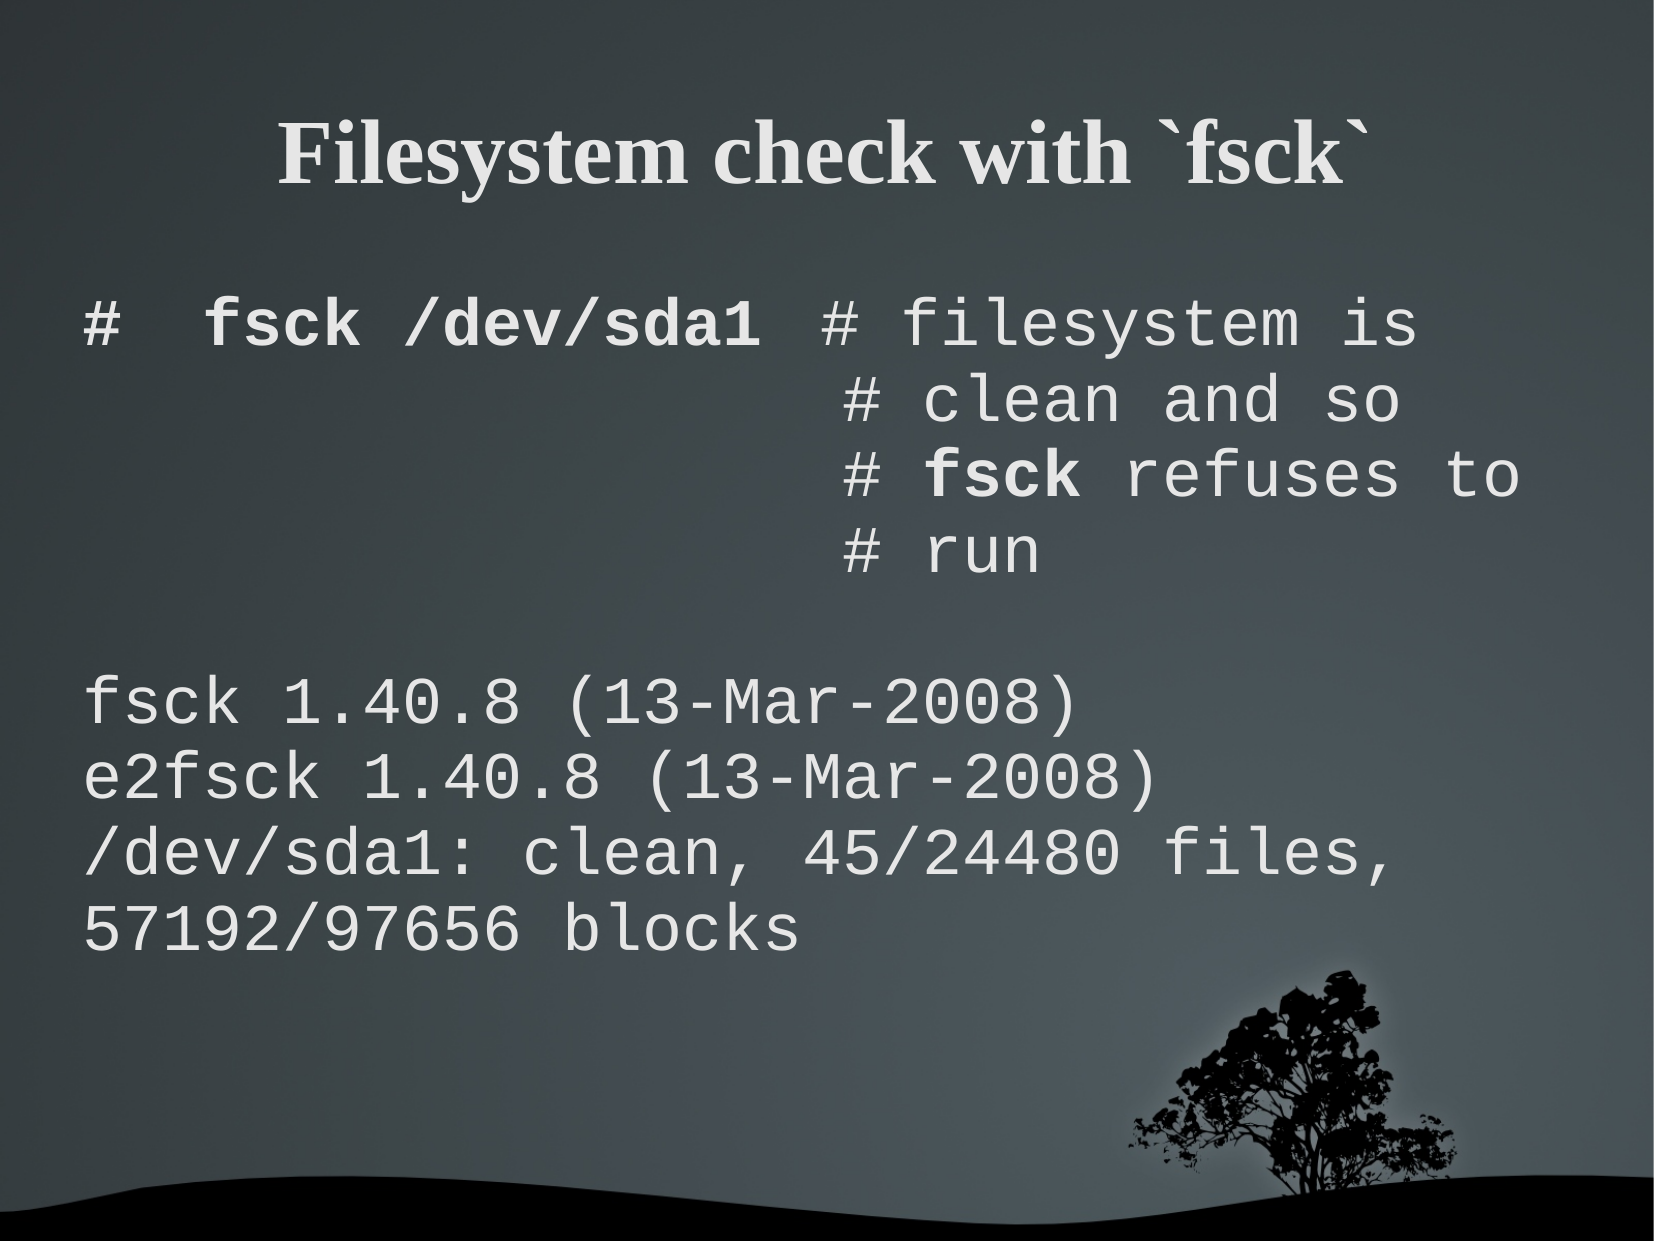

Filesystem check with `fsck`
# # fsck /dev/sda1 	# filesystem is # clean and so # fsck refuses to # run
fsck 1.40.8 (13-Mar-2008)
e2fsck 1.40.8 (13-Mar-2008)
/dev/sda1: clean, 45/24480 files, 57192/97656 blocks